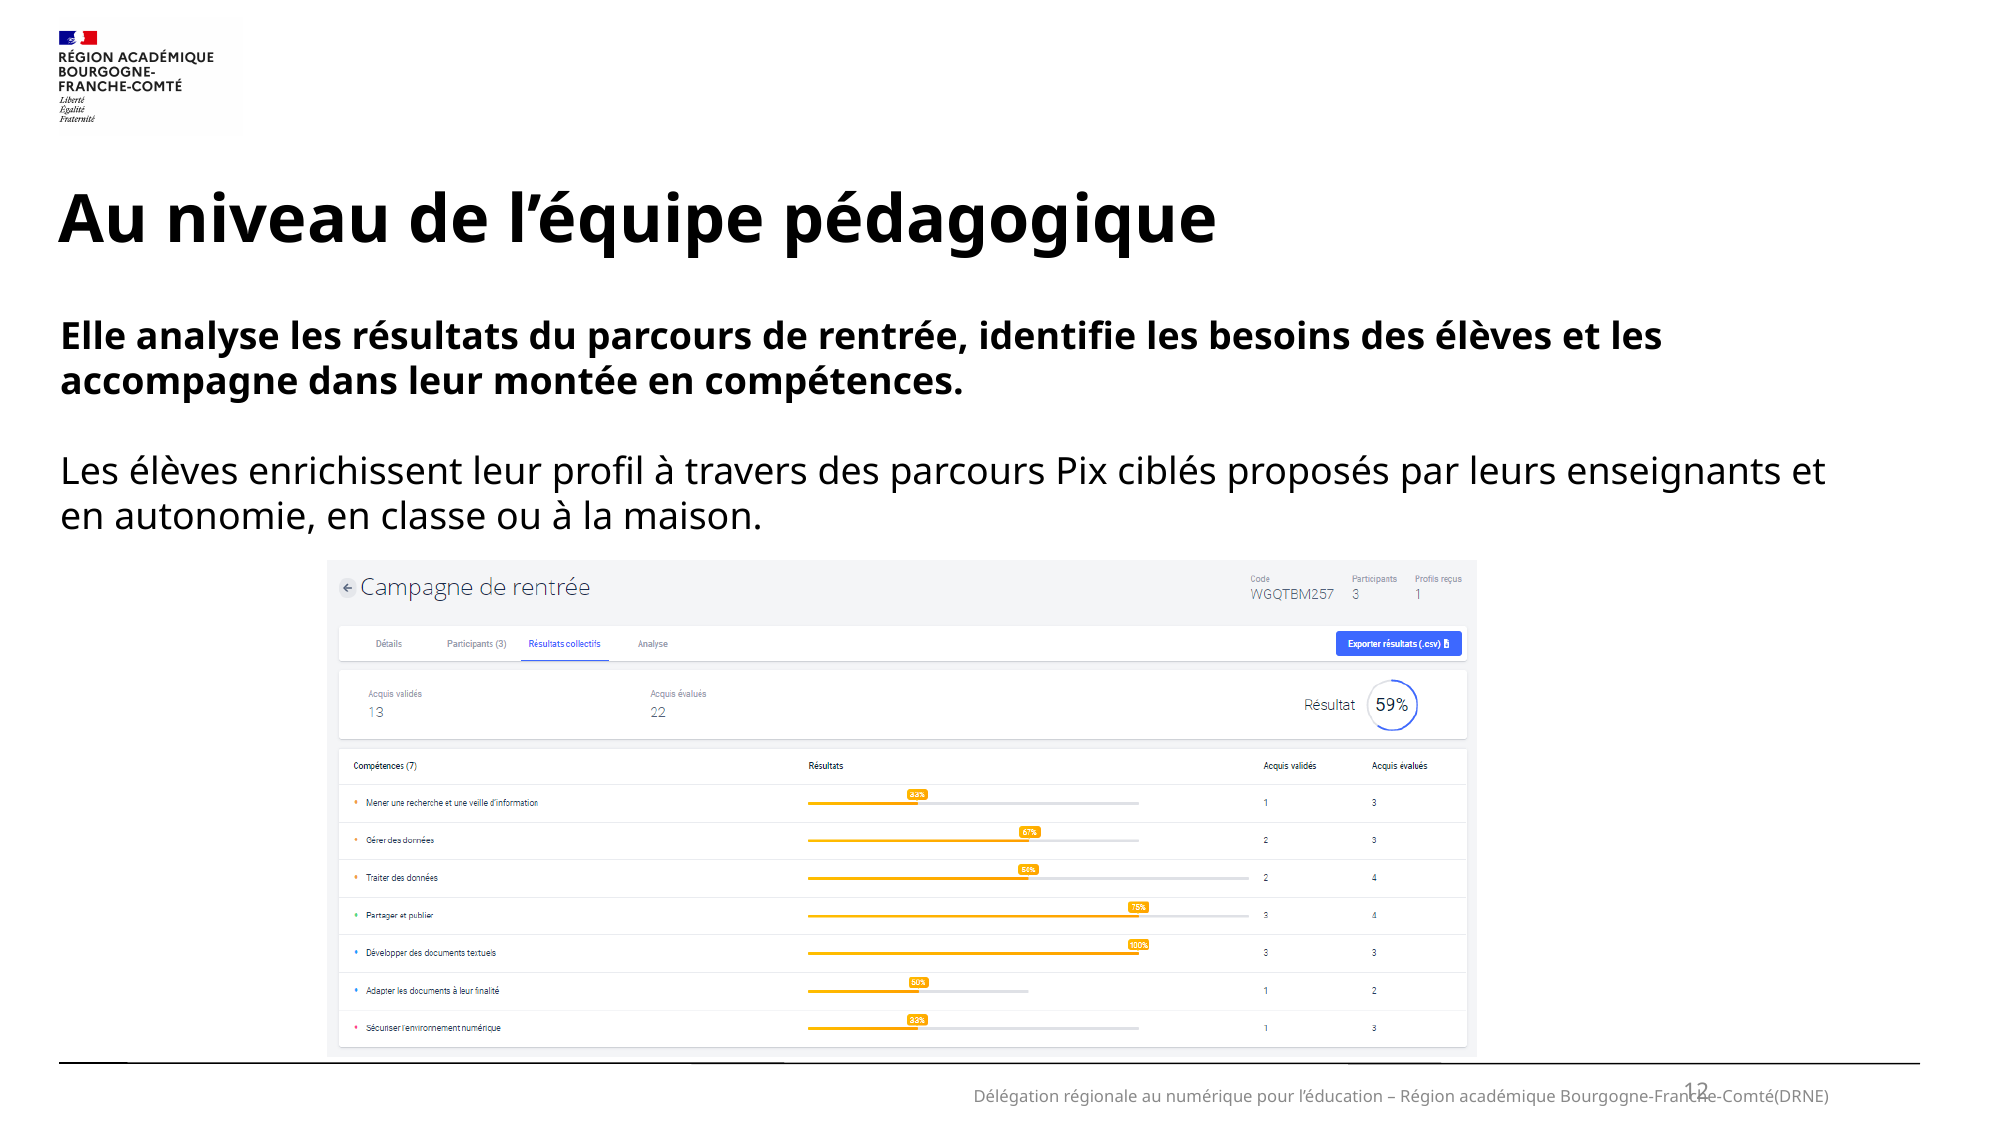

# Au niveau de l’équipe pédagogique
Elle analyse les résultats du parcours de rentrée, identifie les besoins des élèves et les accompagne dans leur montée en compétences.
Les élèves enrichissent leur profil à travers des parcours Pix ciblés proposés par leurs enseignants et en autonomie, en classe ou à la maison.
Délégation régionale au numérique pour l’éducation – Région académique Bourgogne-Franche-Comté(DRNE)